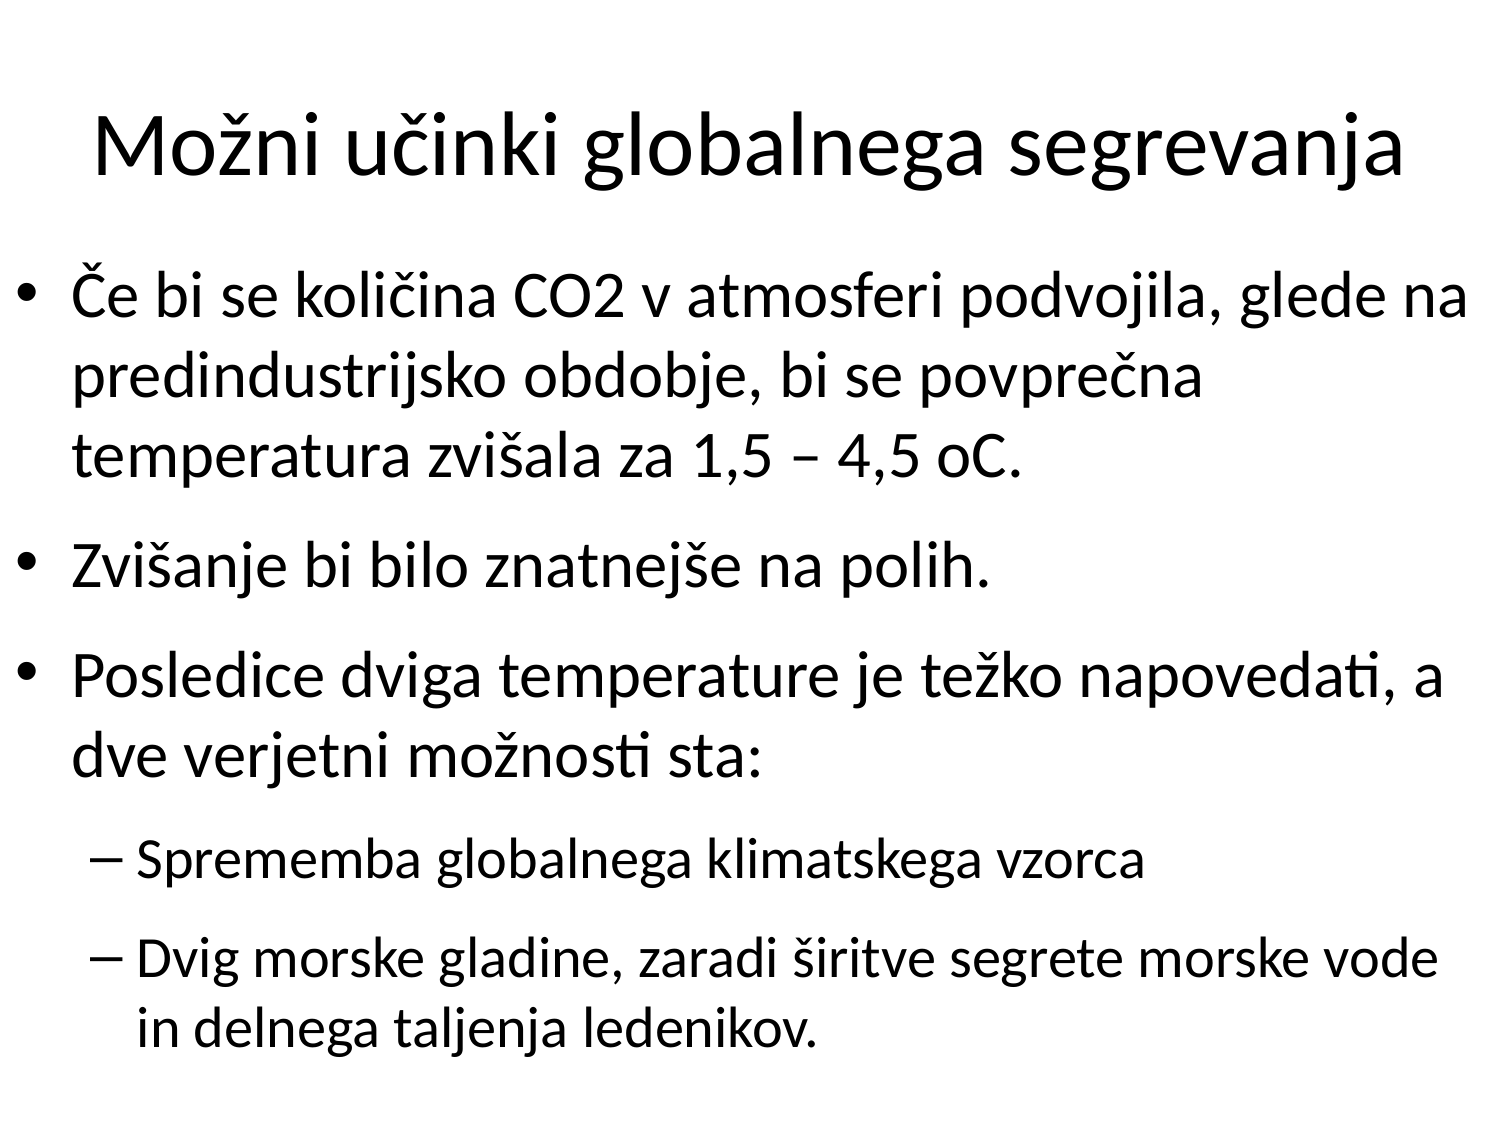

# Možni učinki globalnega segrevanja
Če bi se količina CO2 v atmosferi podvojila, glede na predindustrijsko obdobje, bi se povprečna temperatura zvišala za 1,5 – 4,5 oC.
Zvišanje bi bilo znatnejše na polih.
Posledice dviga temperature je težko napovedati, a dve verjetni možnosti sta:
Sprememba globalnega klimatskega vzorca
Dvig morske gladine, zaradi širitve segrete morske vode in delnega taljenja ledenikov.